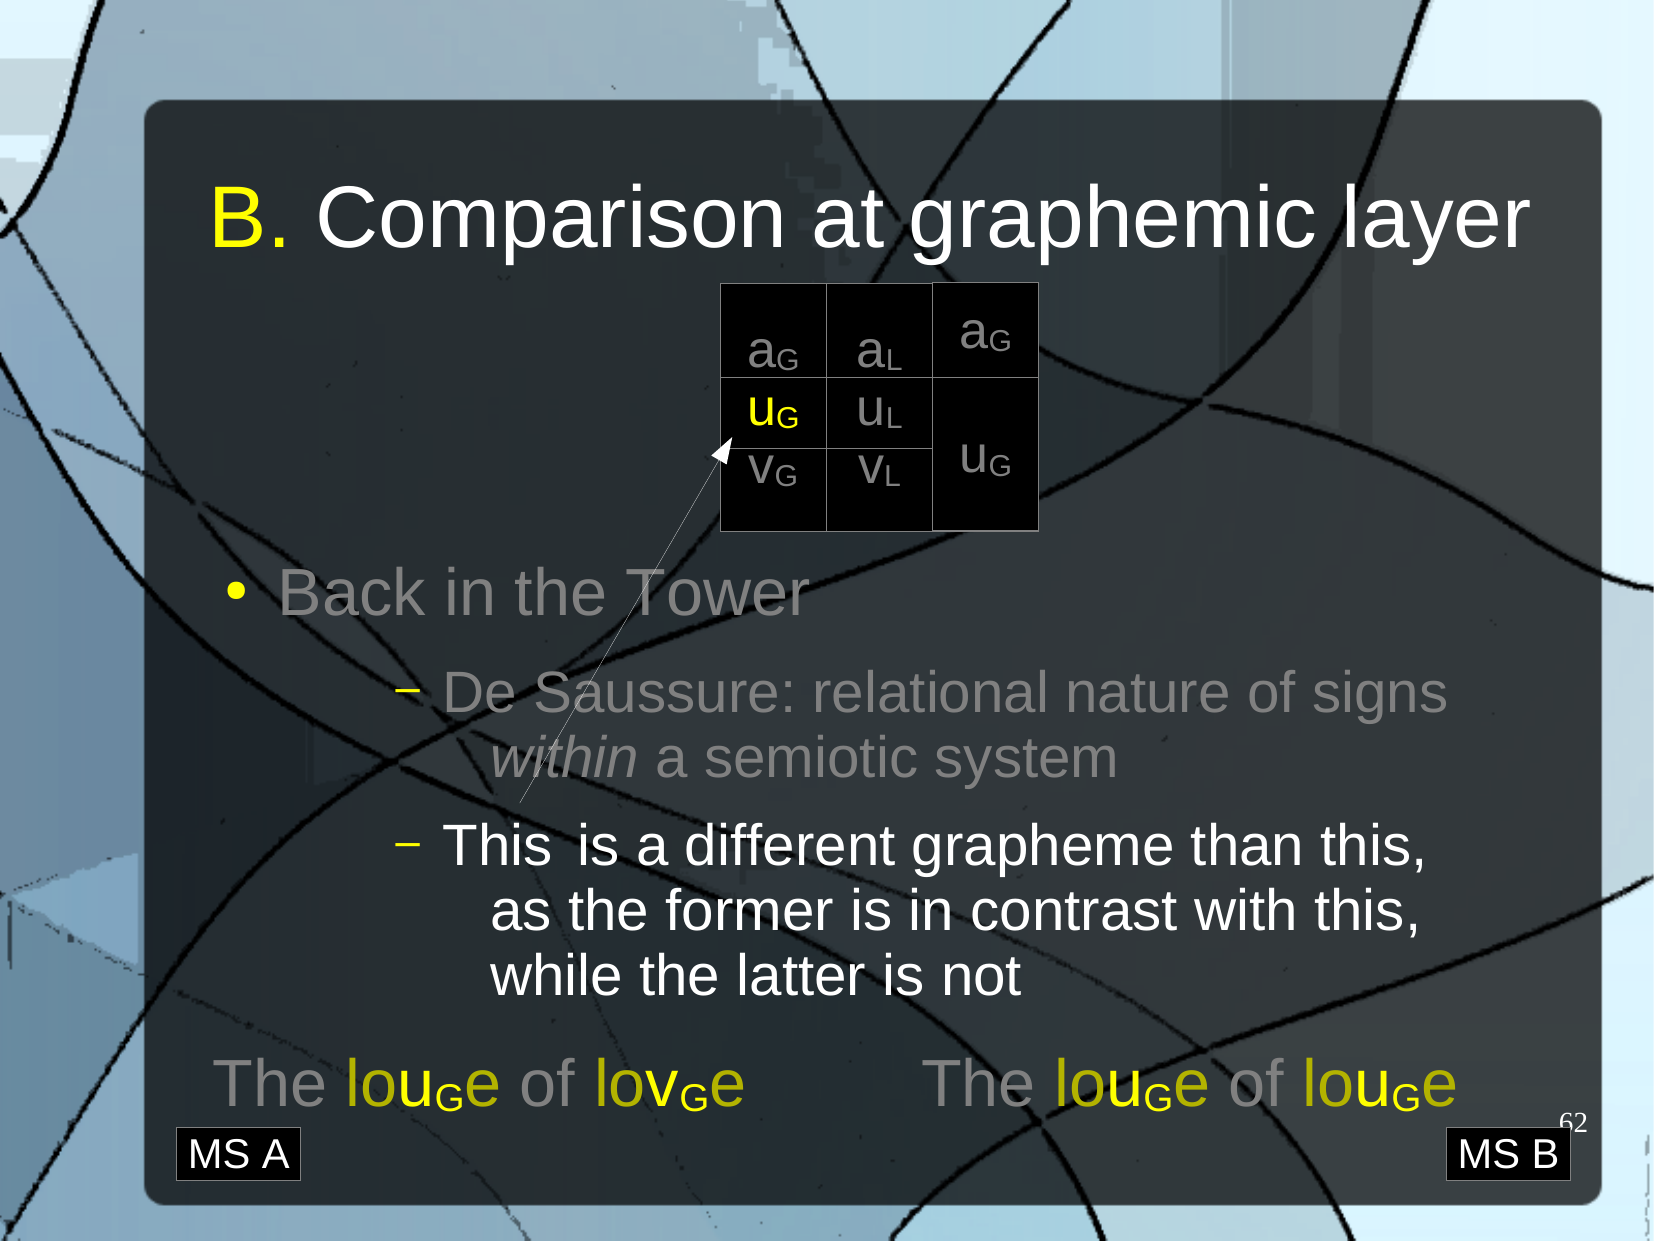

# B. Comparison at graphemic layer
aG
aG
uG
vG
aL
uL
vL
uG
Back in the Tower
De Saussure: relational nature of signs within a semiotic system
This is a different grapheme than this,
as the former is in contrast with this, while the latter is not
The louGe of lovGe		The louGe of louGe
62
MS A
MS B